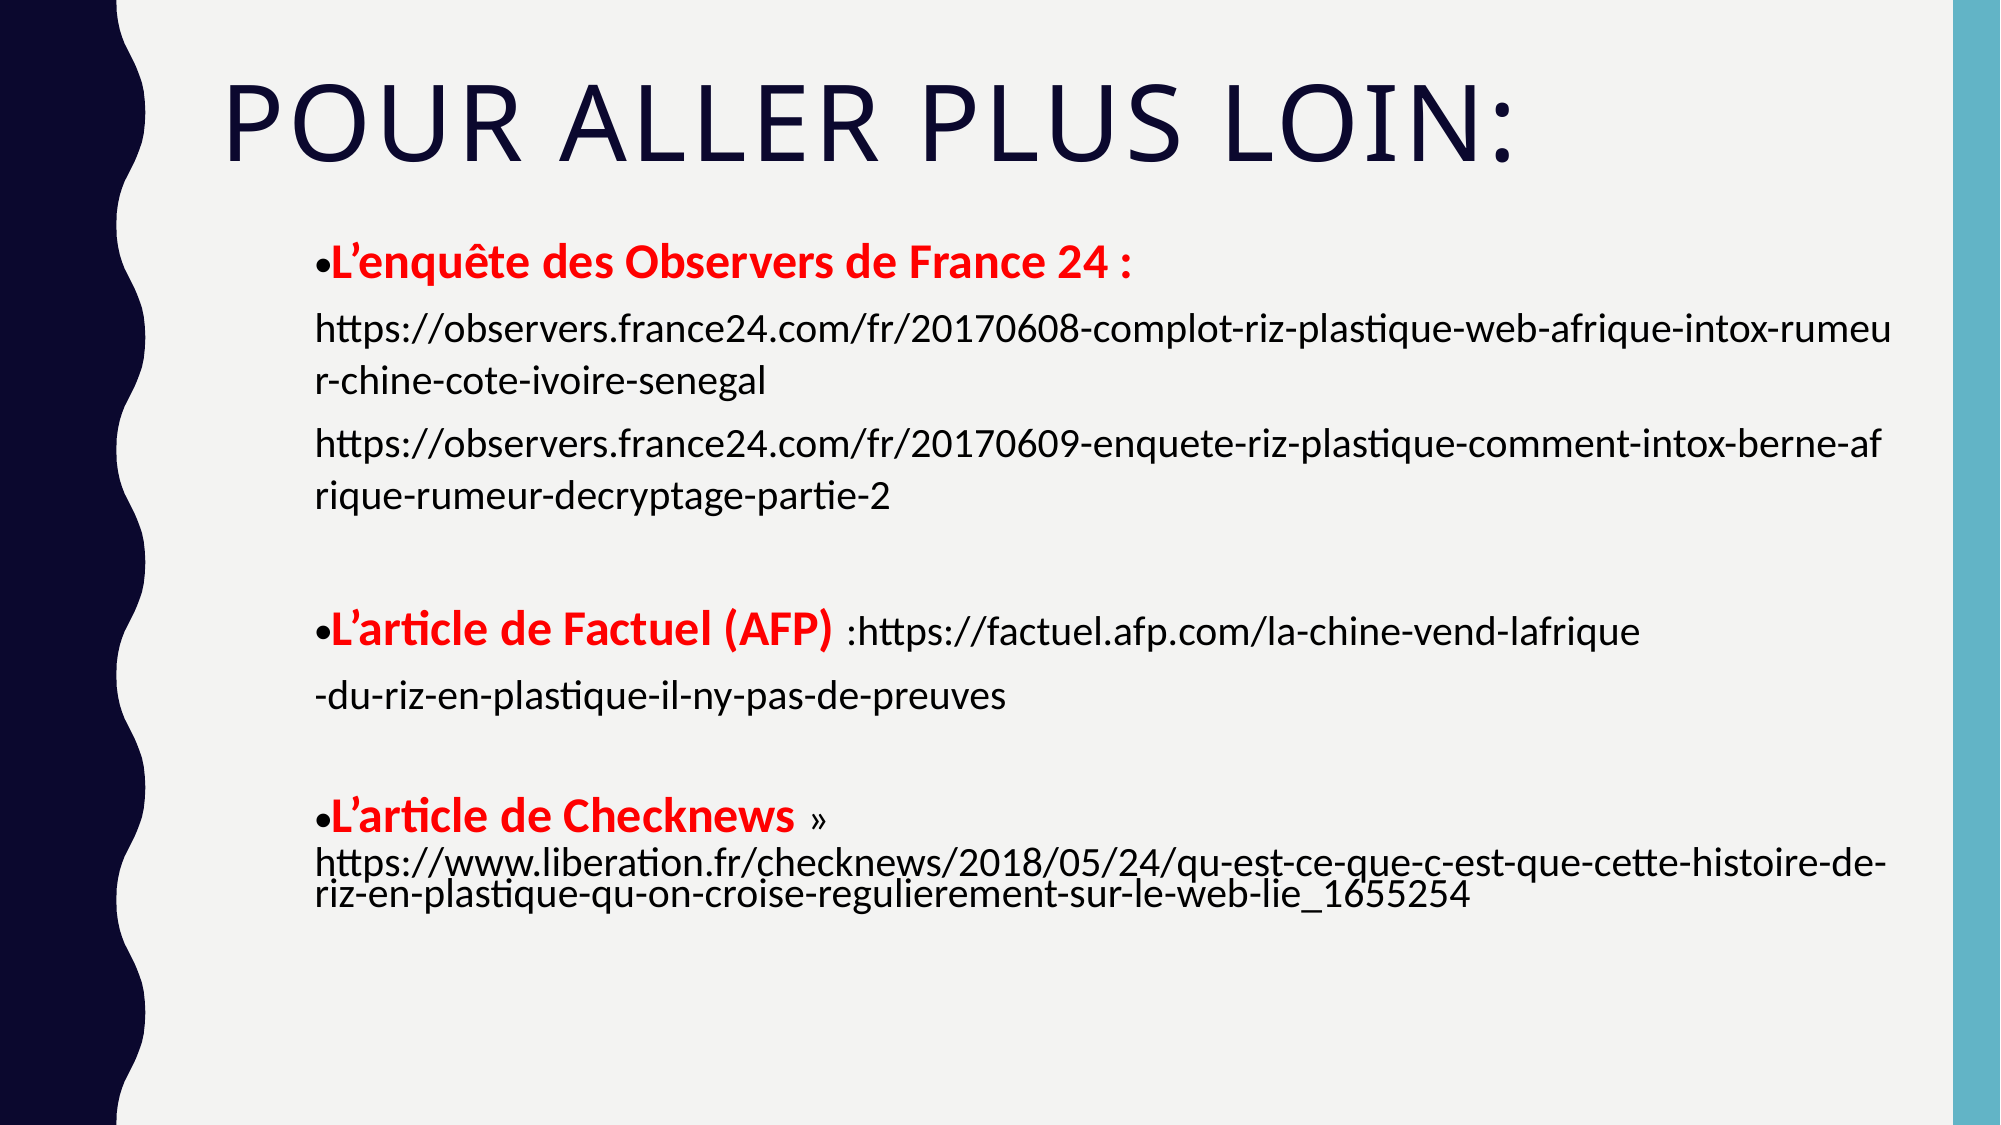

# Pour aller plus loin:
L’enquête des Observers de France 24 : https://observers.france24.com/fr/20170608-complot-riz-plastique-web-afrique-intox-rumeur-chine-cote-ivoire-senegalhttps://observers.france24.com/fr/20170609-enquete-riz-plastique-comment-intox-berne-afrique-rumeur-decryptage-partie-2
L’article de Factuel (AFP) :https://factuel.afp.com/la-chine-vend-lafrique-du-riz-en-plastique-il-ny-pas-de-preuves
L’article de Checknews »https://www.liberation.fr/checknews/2018/05/24/qu-est-ce-que-c-est-que-cette-histoire-de-riz-en-plastique-qu-on-croise-regulierement-sur-le-web-lie_1655254